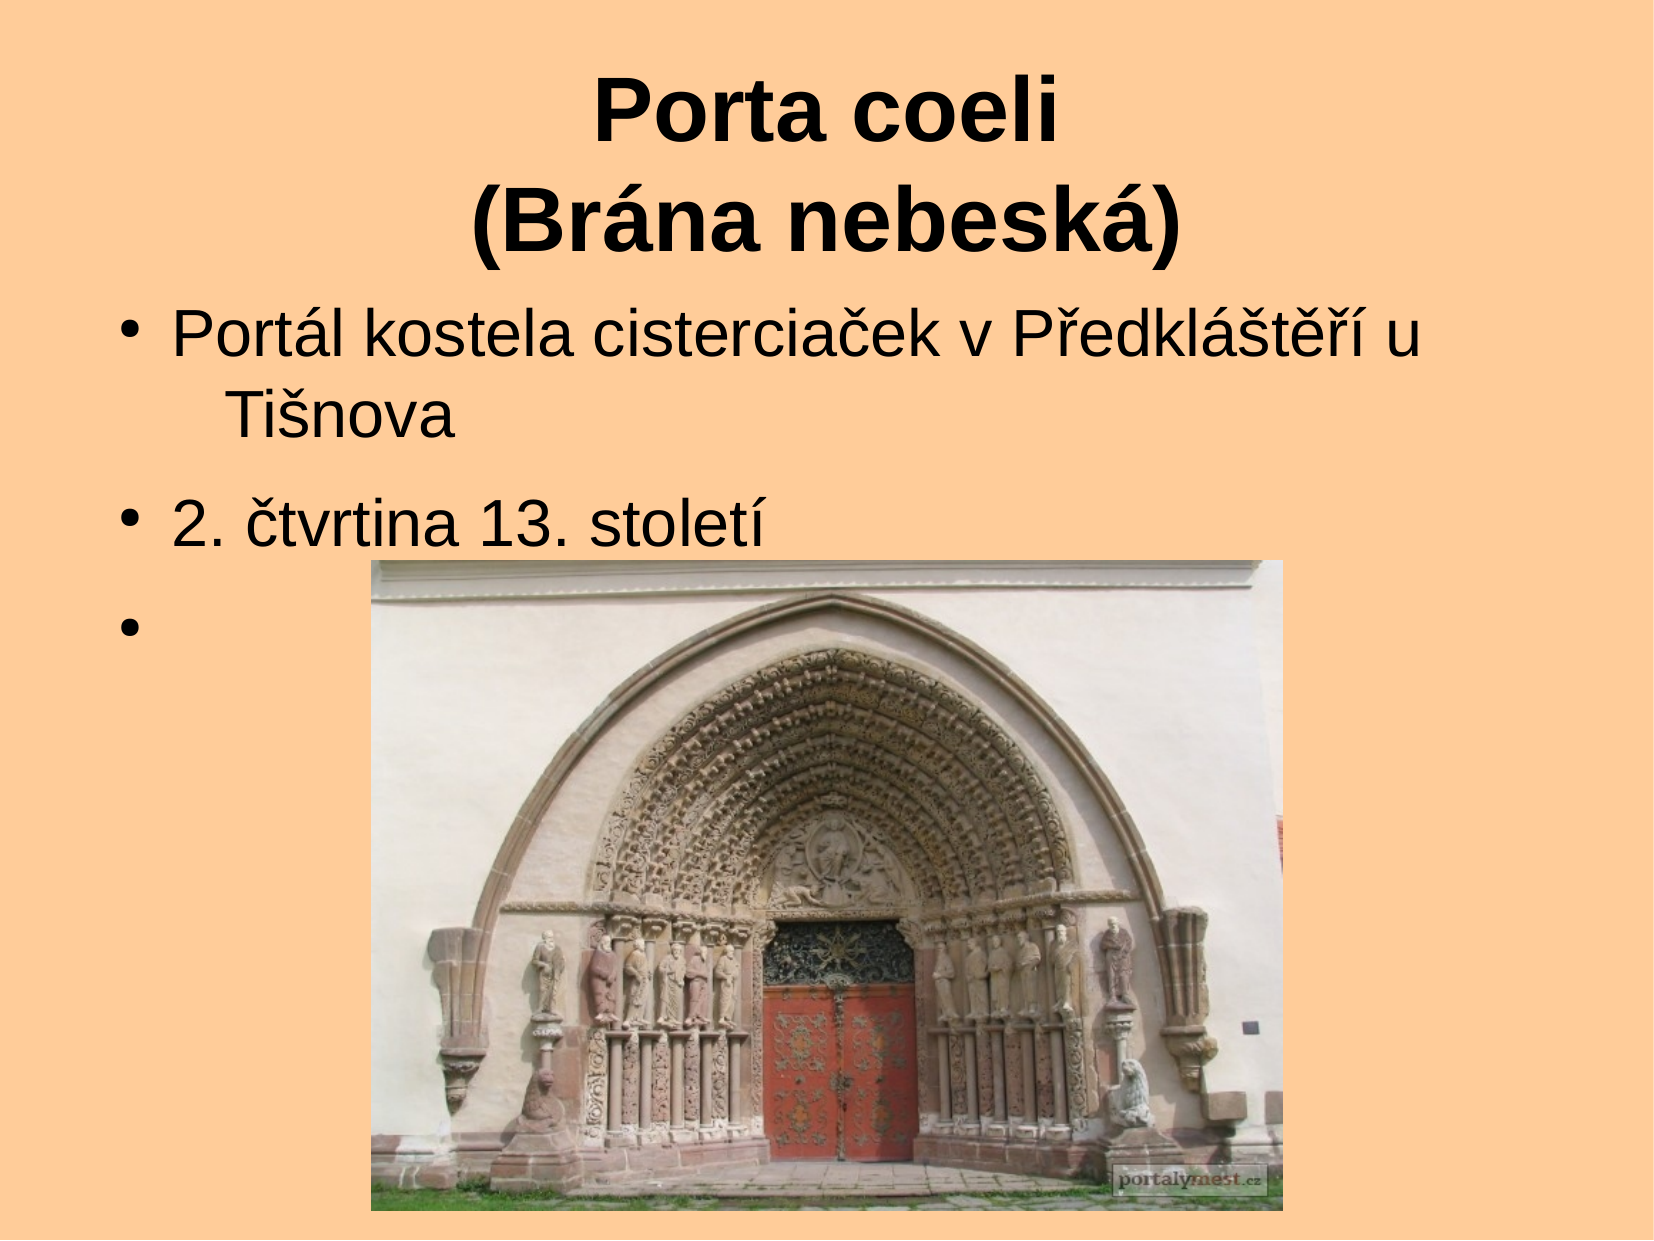

# Porta coeli (Brána nebeská)
Portál kostela cisterciaček v Předkláštěří u Tišnova
2. čtvrtina 13. století